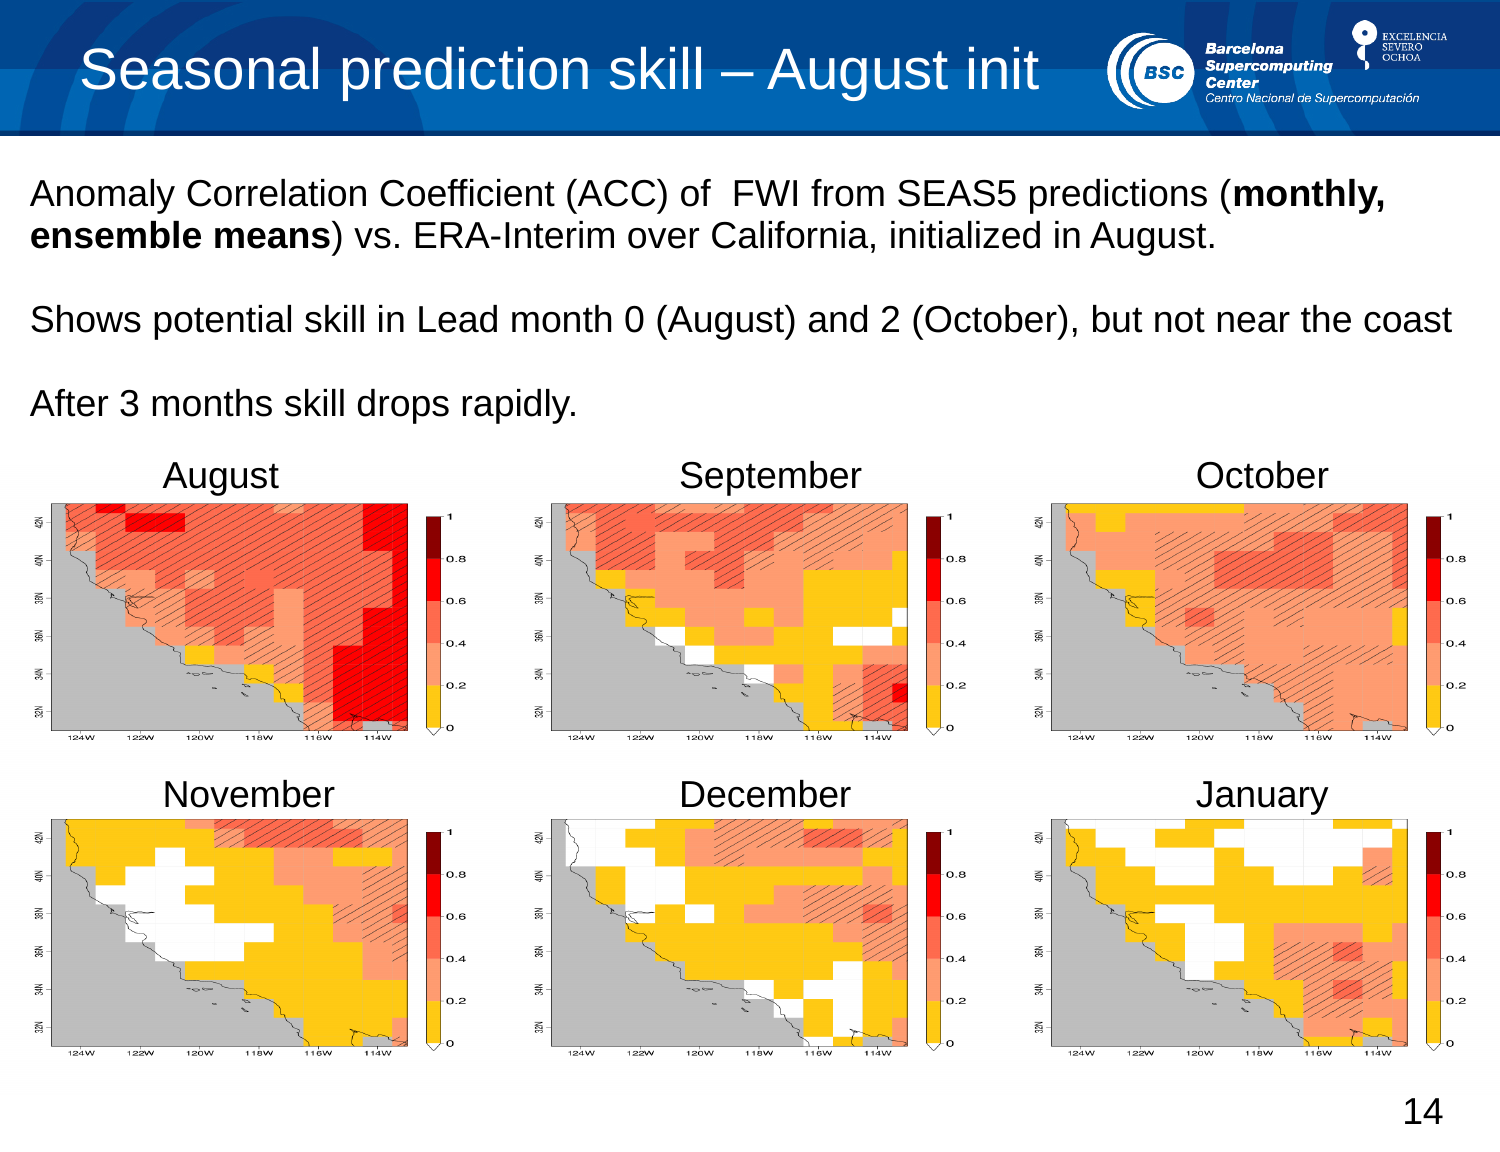

# Seasonal prediction skill – August init
Anomaly Correlation Coefficient (ACC) of FWI from SEAS5 predictions (monthly, ensemble means) vs. ERA-Interim over California, initialized in August.
Shows potential skill in Lead month 0 (August) and 2 (October), but not near the coast
After 3 months skill drops rapidly.
		August						September					October
		November					December					January